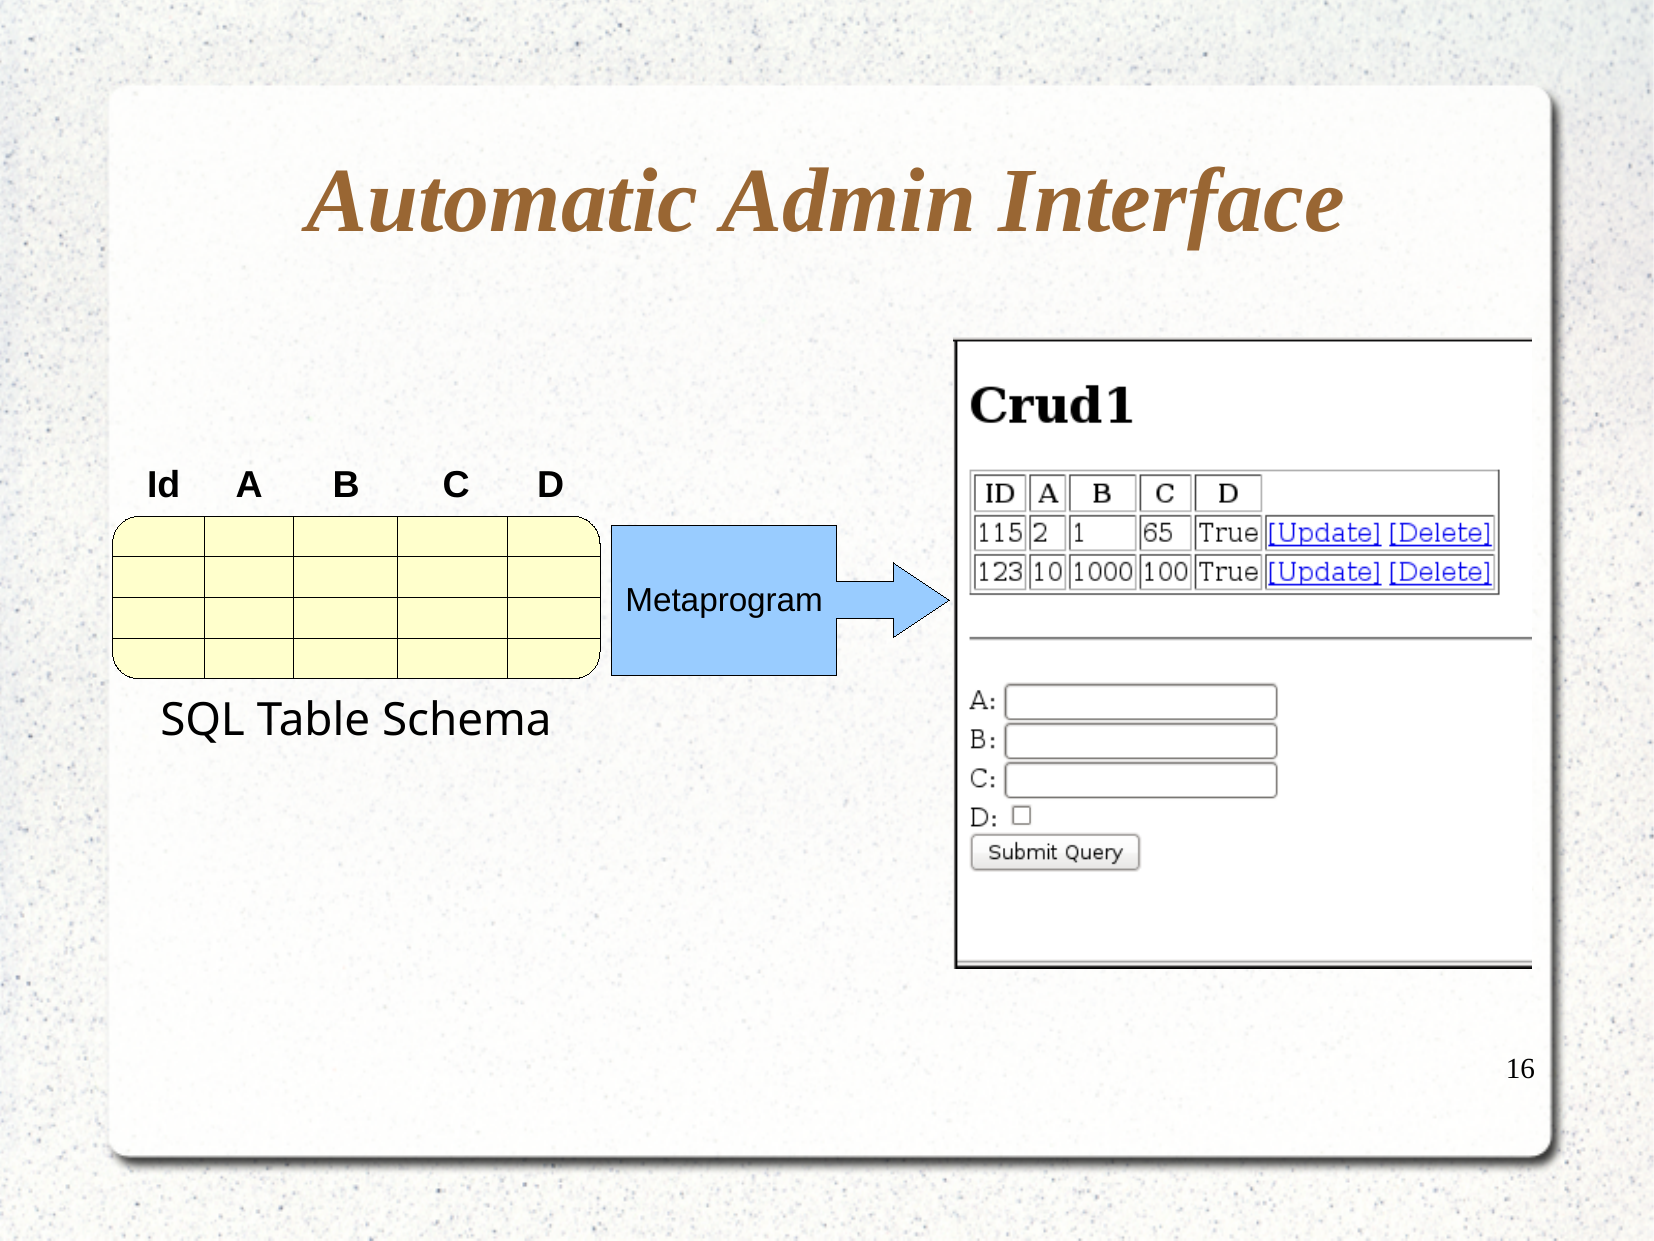

# Automatic Admin Interface
Id
A
B
C
D
SQL Table Schema
Metaprogram
16